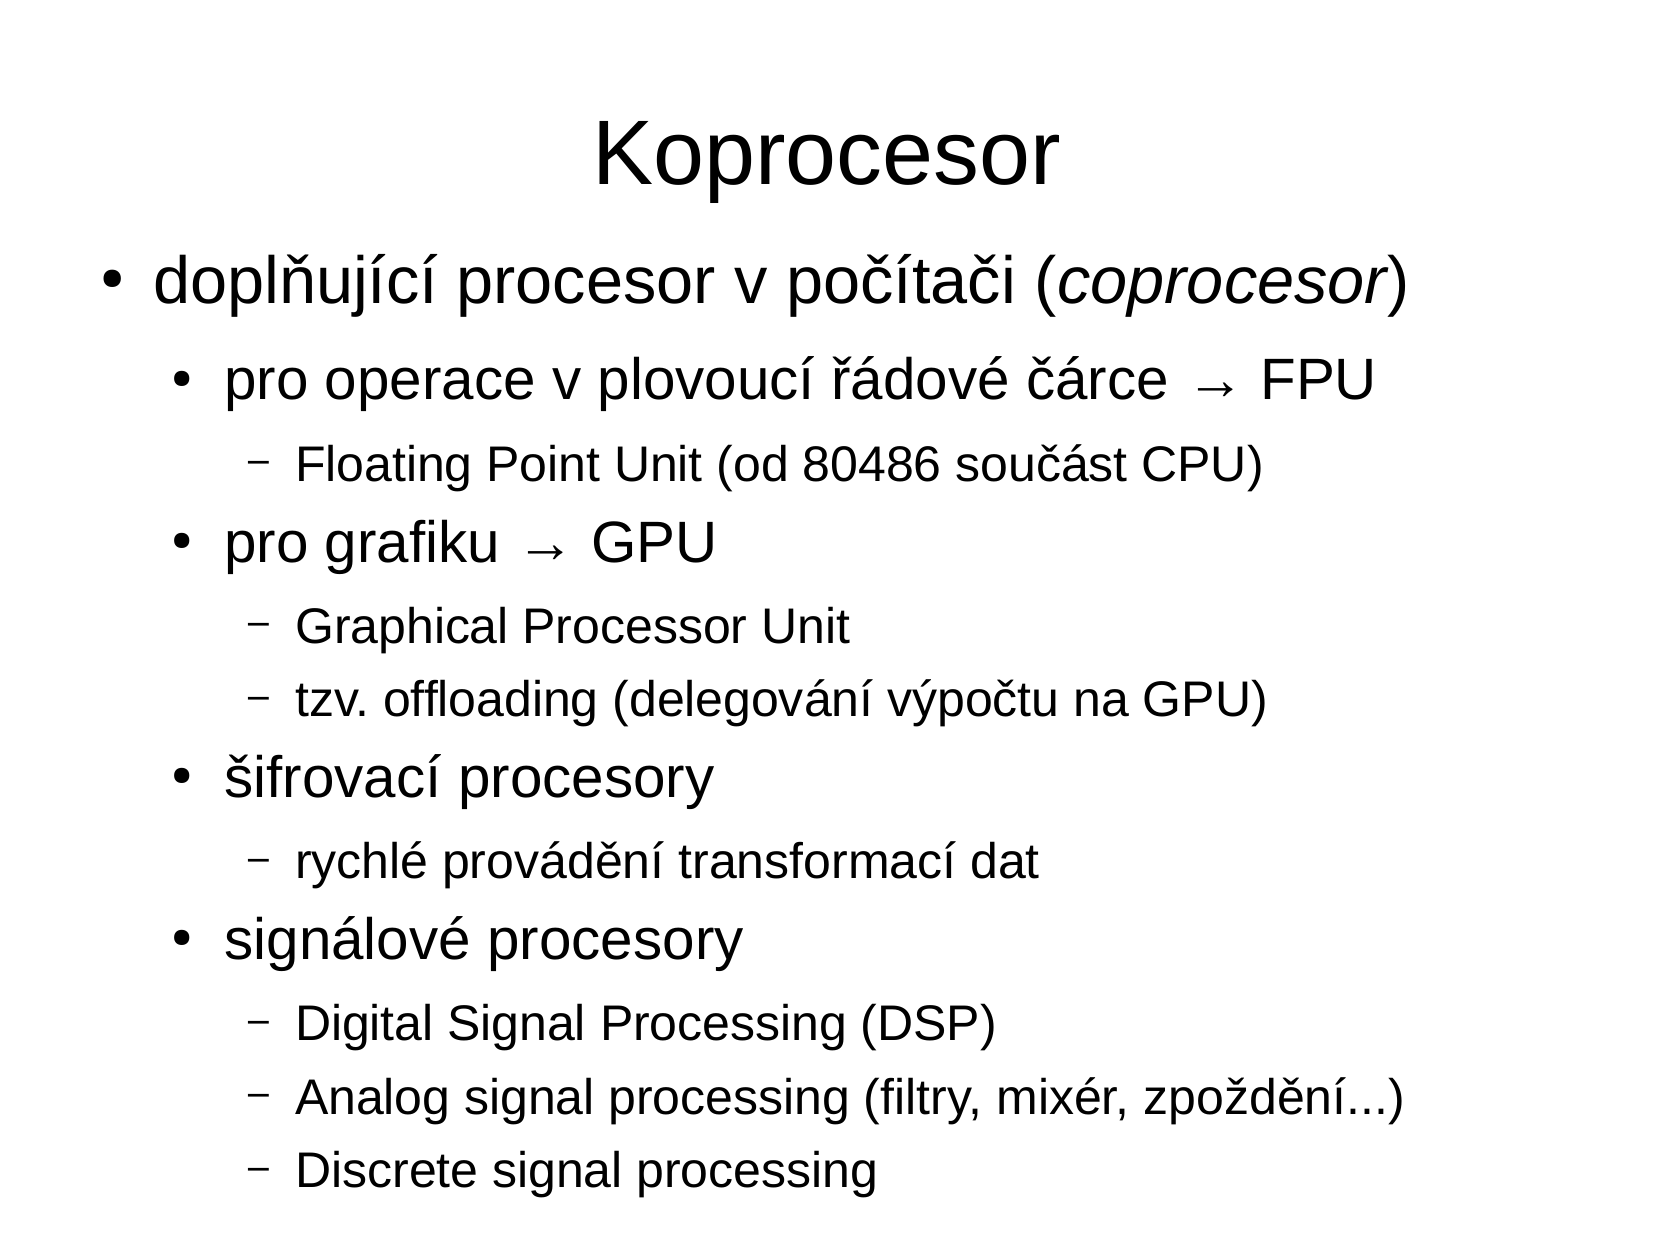

# Koprocesor
doplňující procesor v počítači (coprocesor)
pro operace v plovoucí řádové čárce → FPU
Floating Point Unit (od 80486 součást CPU)
pro grafiku → GPU
Graphical Processor Unit
tzv. offloading (delegování výpočtu na GPU)
šifrovací procesory
rychlé provádění transformací dat
signálové procesory
Digital Signal Processing (DSP)
Analog signal processing (filtry, mixér, zpoždění...)
Discrete signal processing